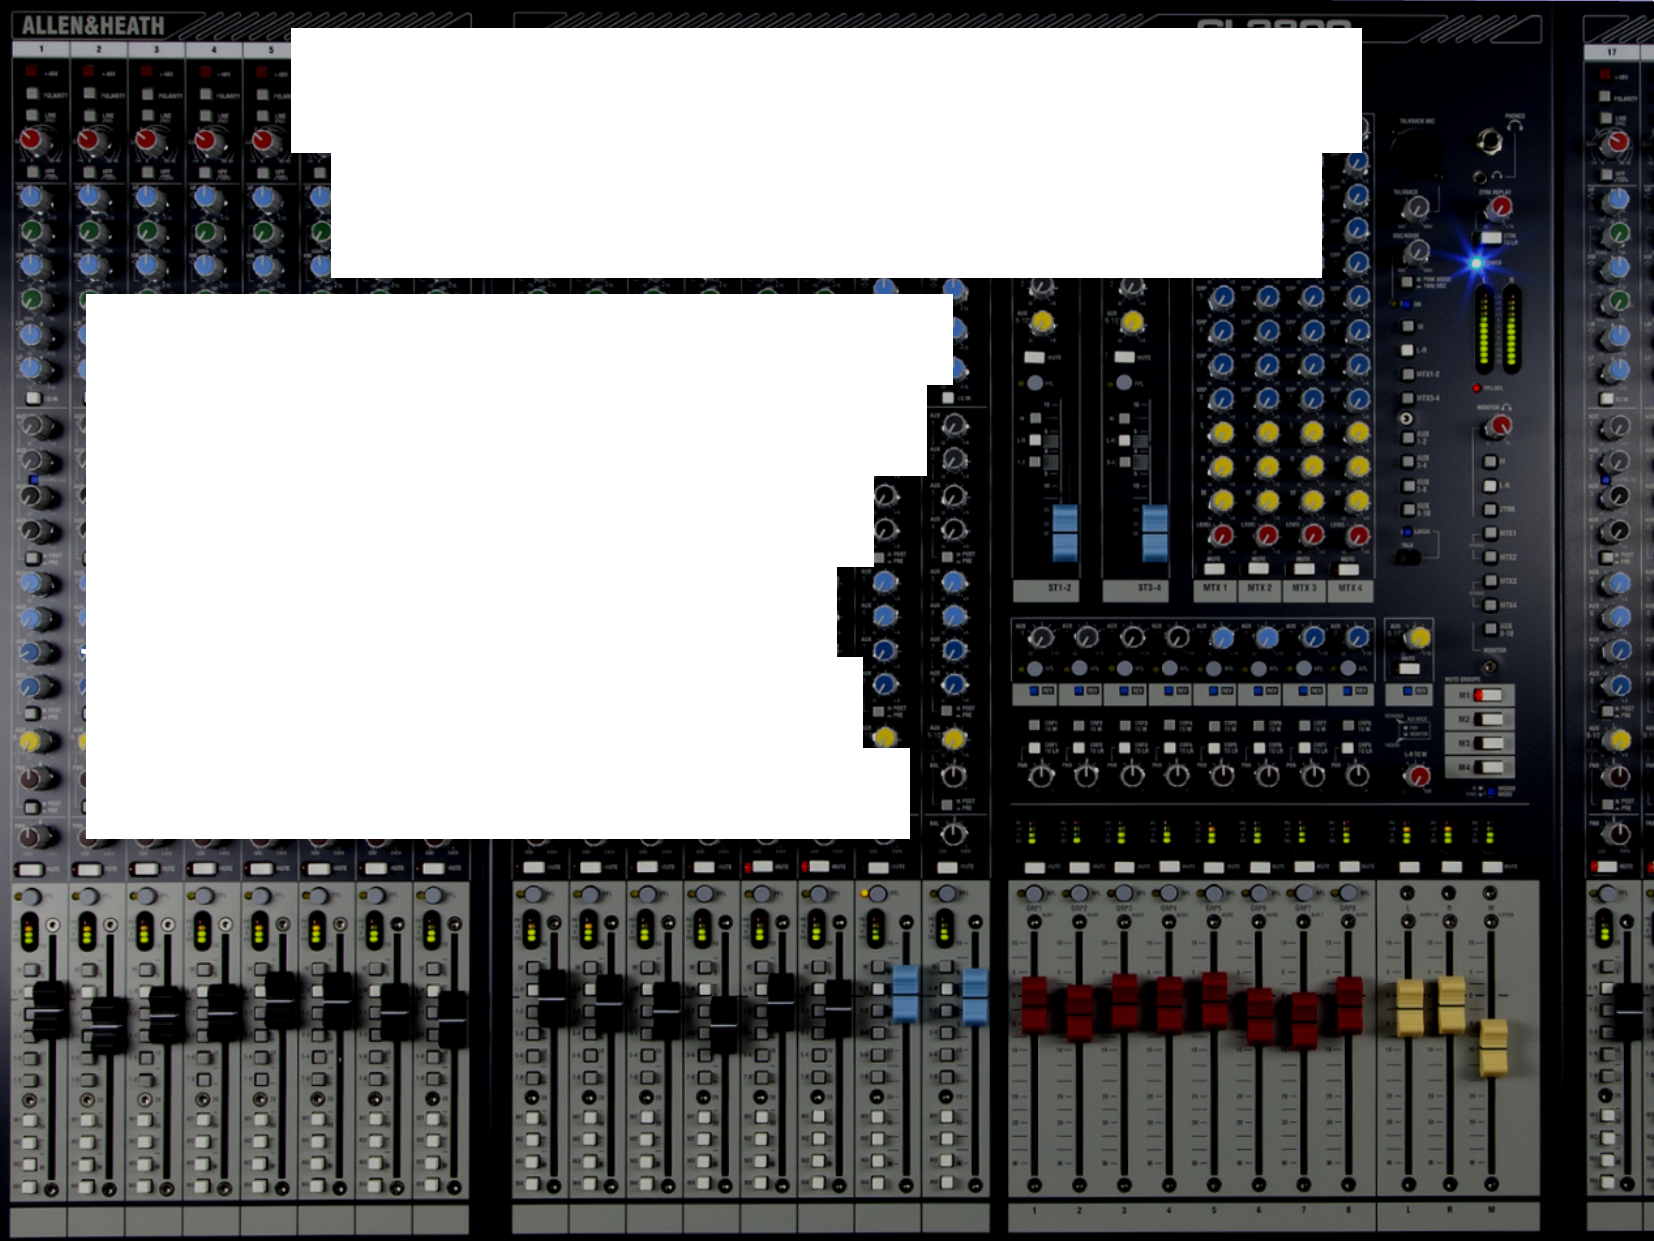

Theorie II: Das Mischpult
Aufbau und Signalfluss
# In den AUX-Wegen und den Bussen werden die Signale summiert (gemischt). Für jeden Weg gibt es einen Master-Regler und einen entsprechenden Ausgang.